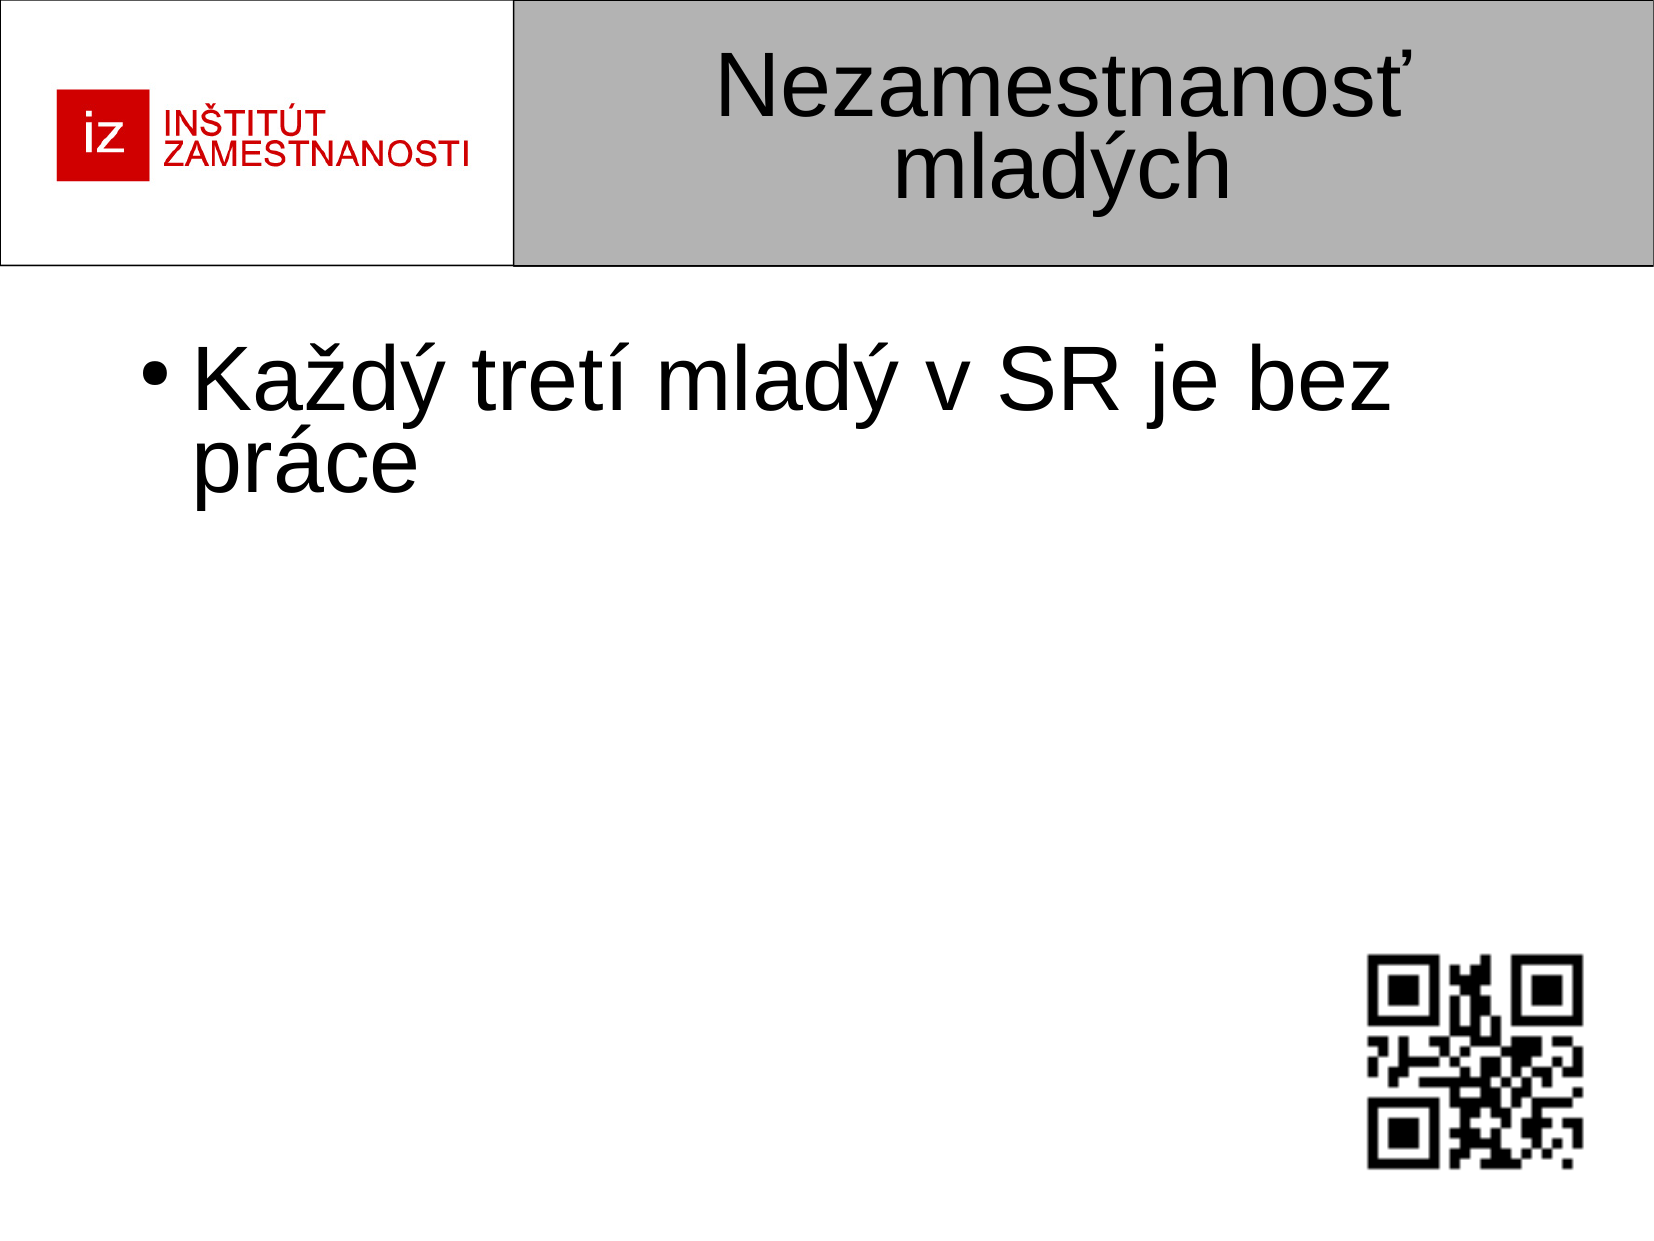

Nezamestnanosť mladých
# Každý tretí mladý v SR je bez práce